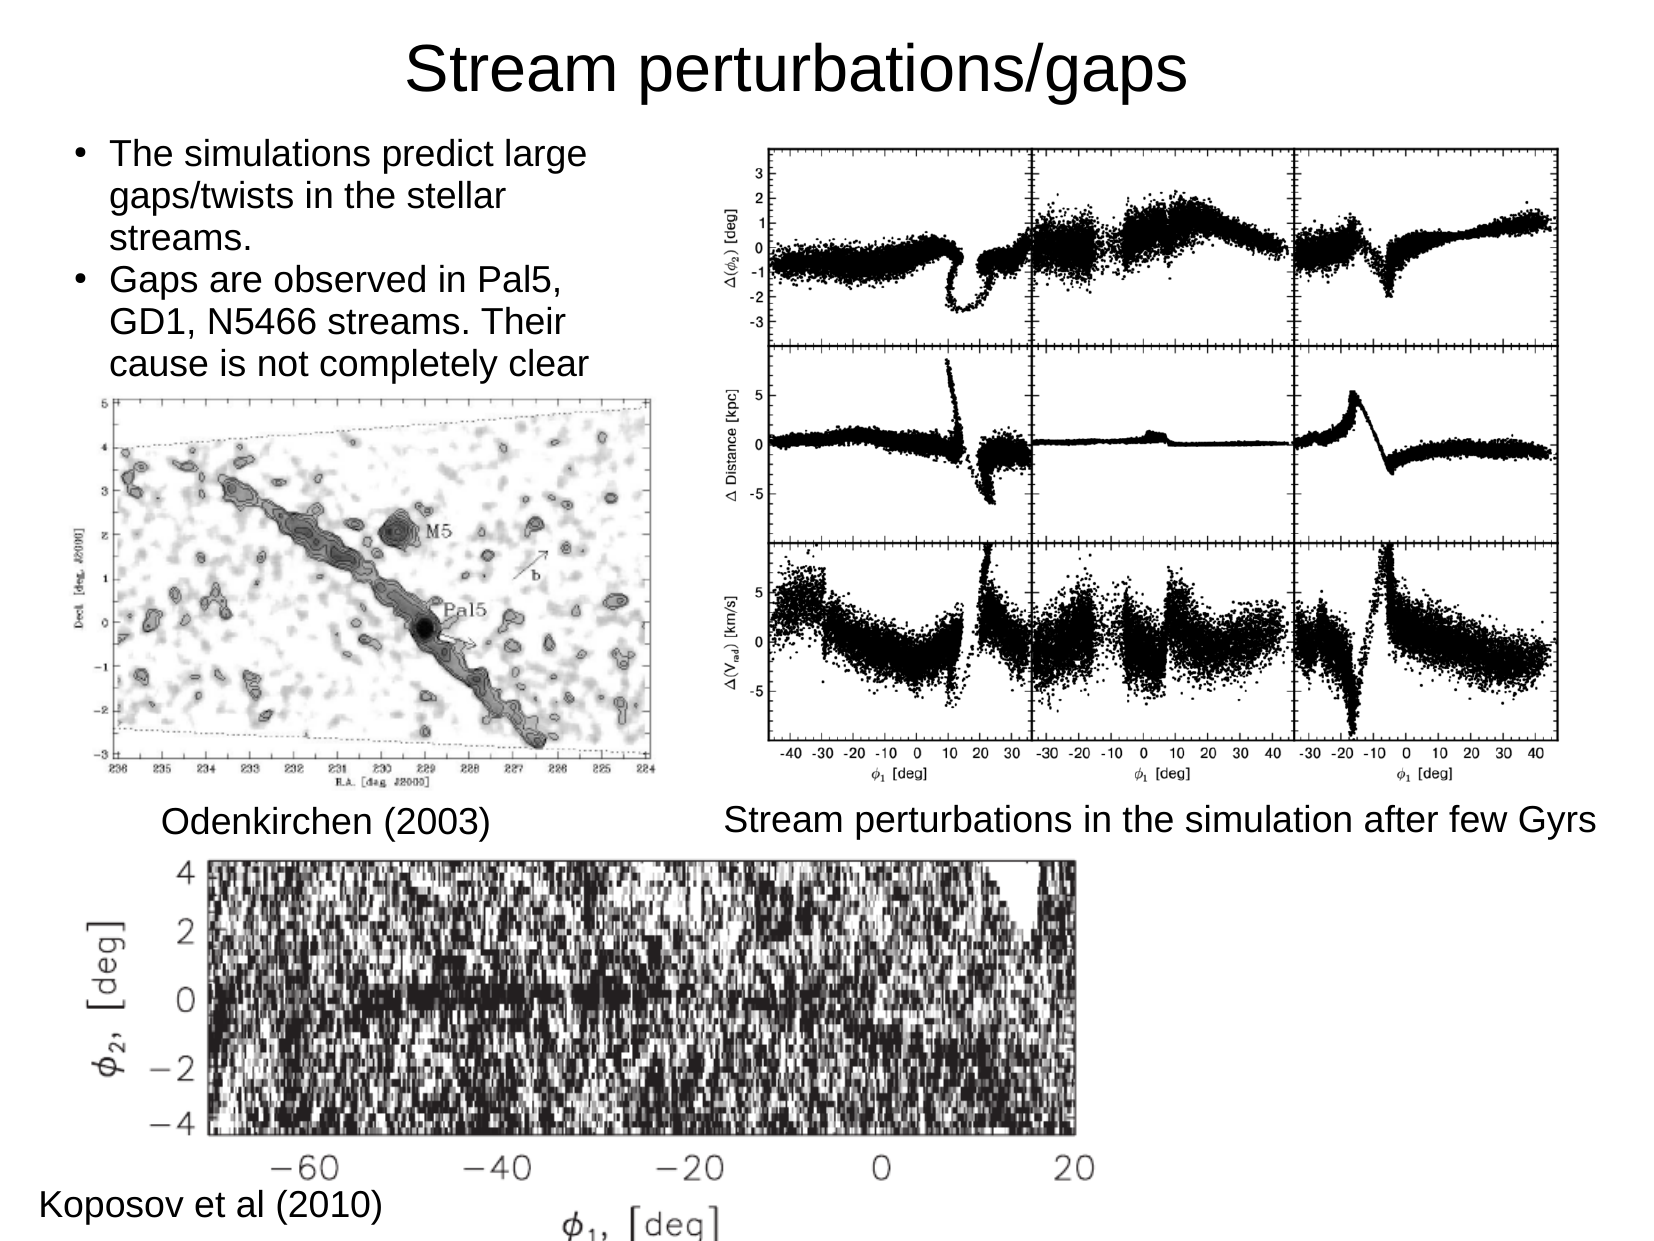

Stream perturbations/gaps
The simulations predict large gaps/twists in the stellar streams.
Gaps are observed in Pal5, GD1, N5466 streams. Their cause is not completely clear
Odenkirchen (2003)
Stream perturbations in the simulation after few Gyrs
Koposov et al (2010)